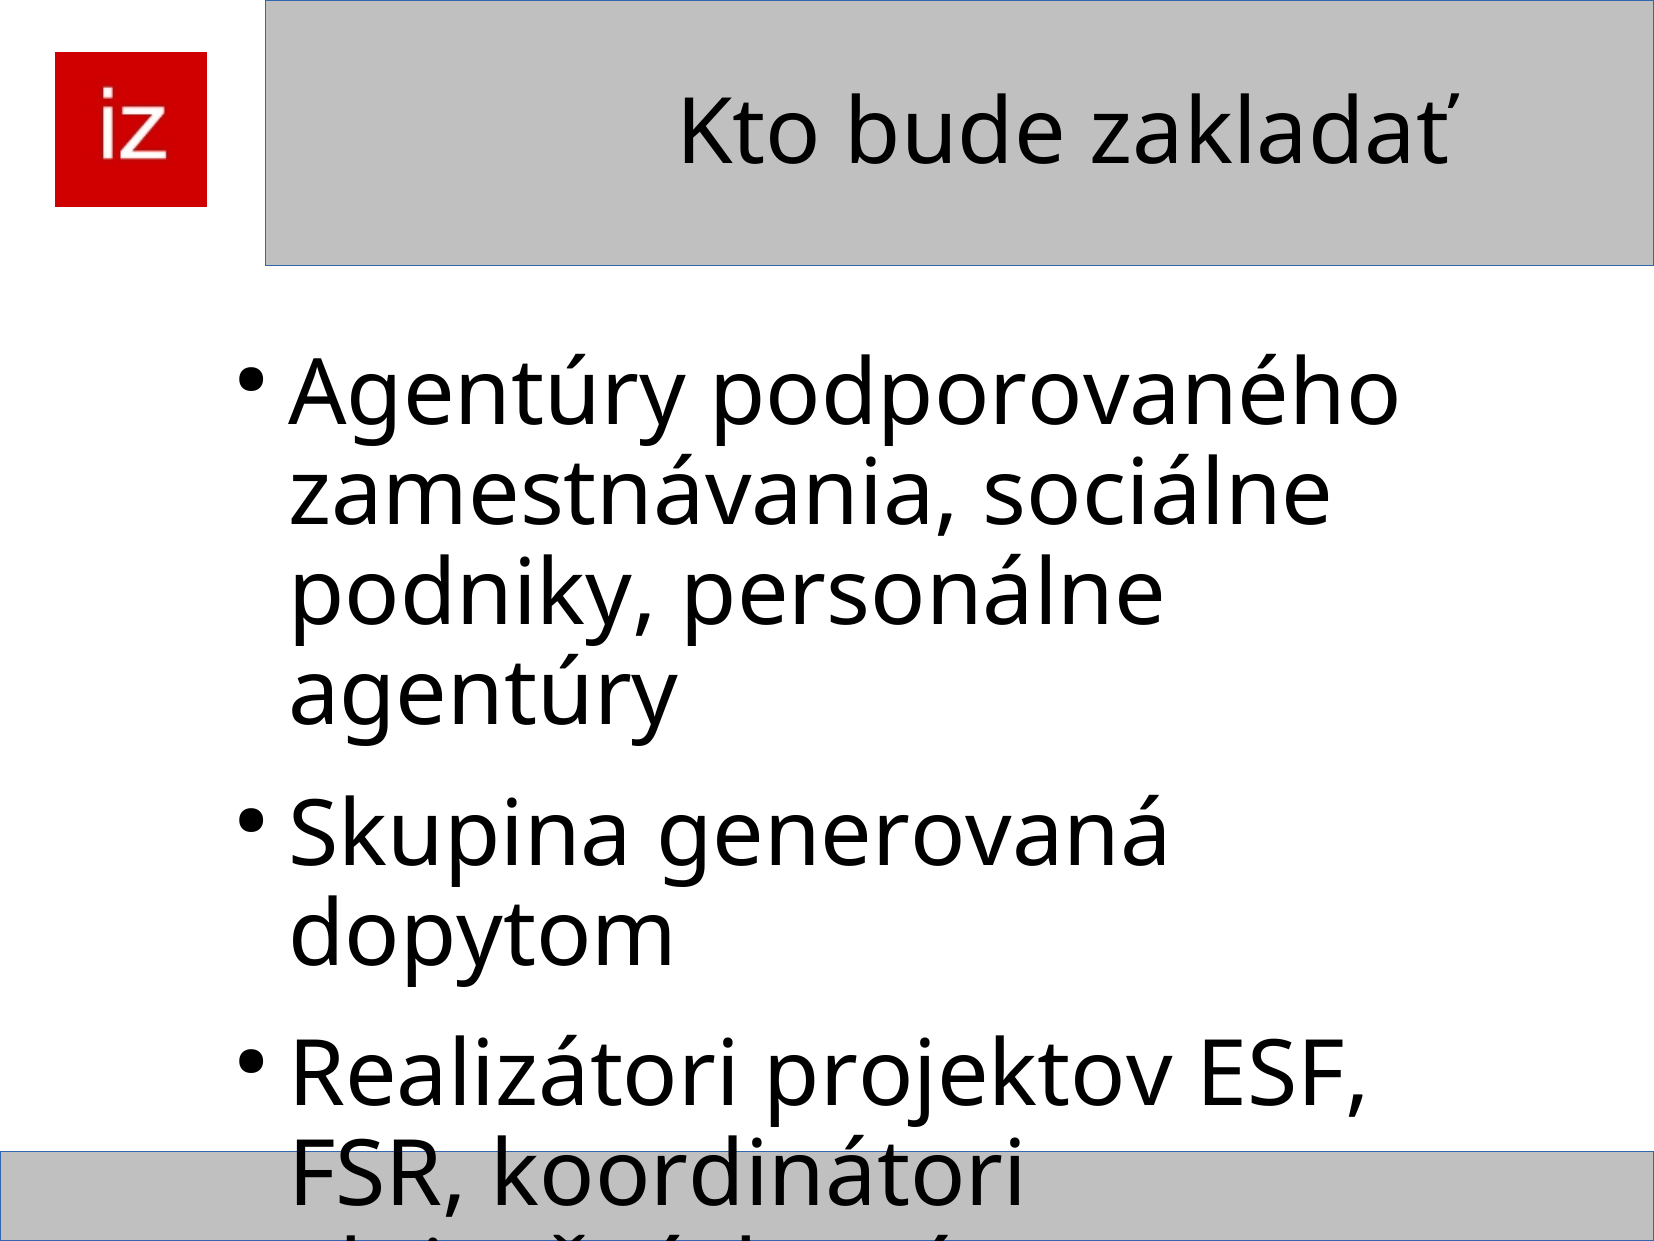

# Kto bude zakladať
Agentúry podporovaného zamestnávania, sociálne podniky, personálne agentúry
Skupina generovaná dopytom
Realizátori projektov ESF, FSR, koordinátori aktivačných prác, povodňovej ochrany
...